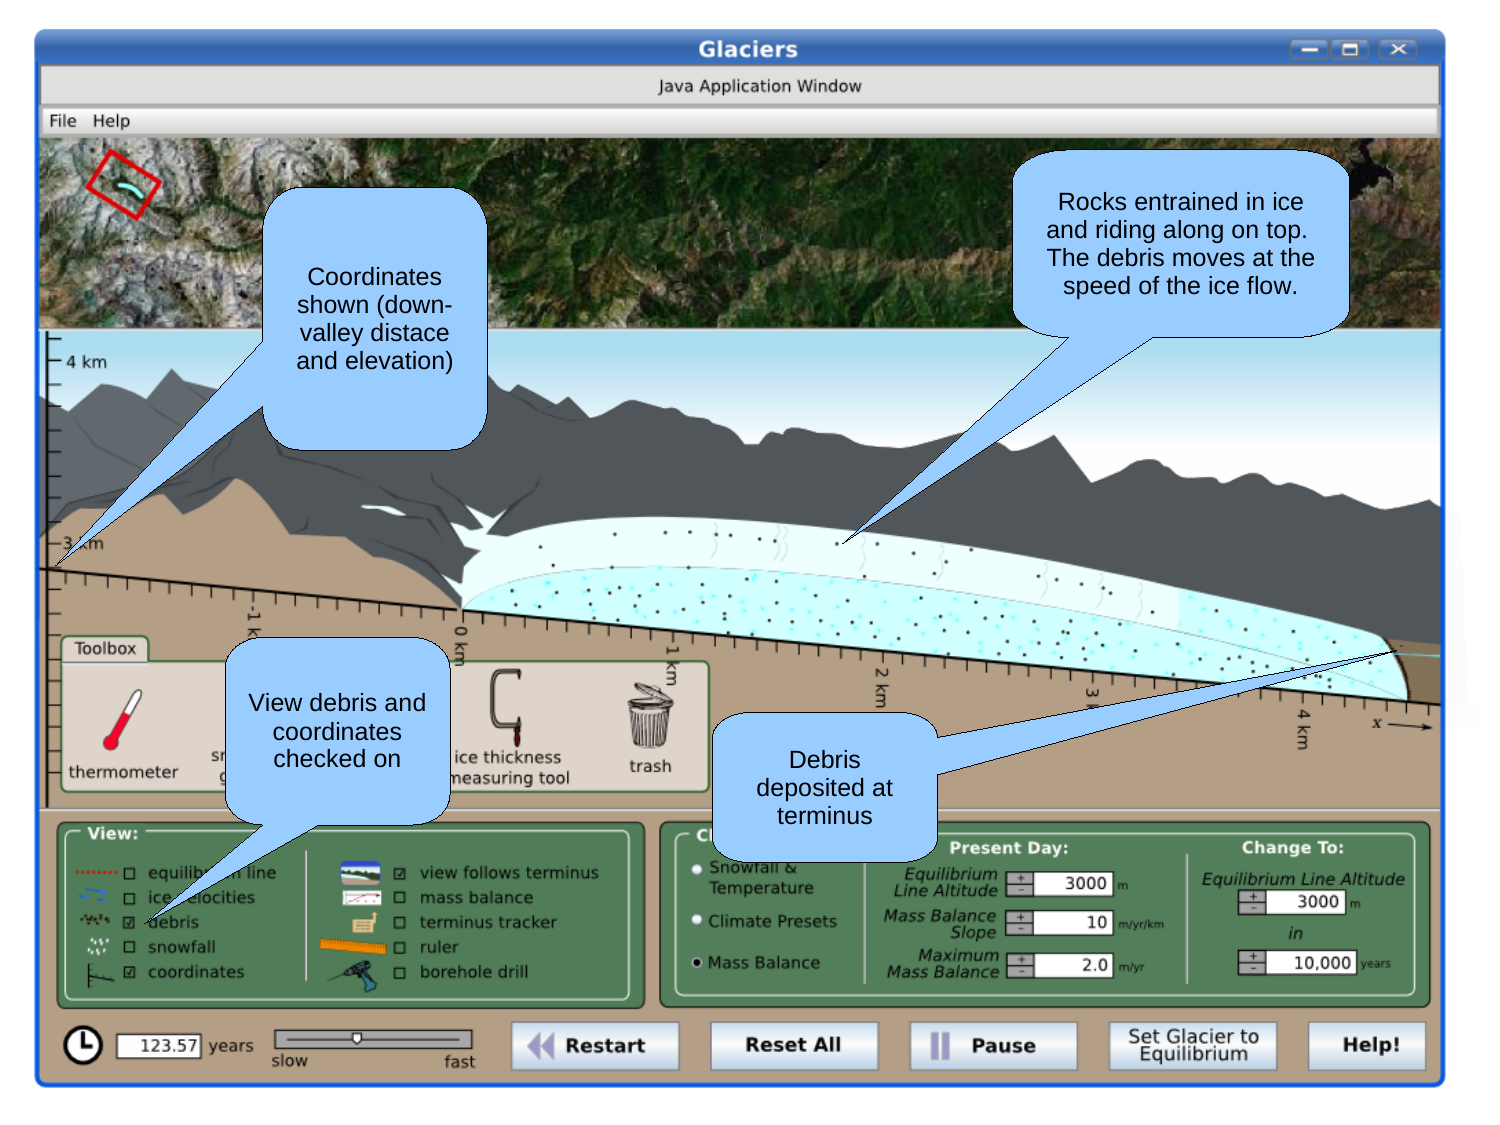

Rocks entrained in ice and riding along on top. The debris moves at the speed of the ice flow.
Coordinates shown (down-valley distace and elevation)
View debris and coordinates checked on
Debris deposited at terminus